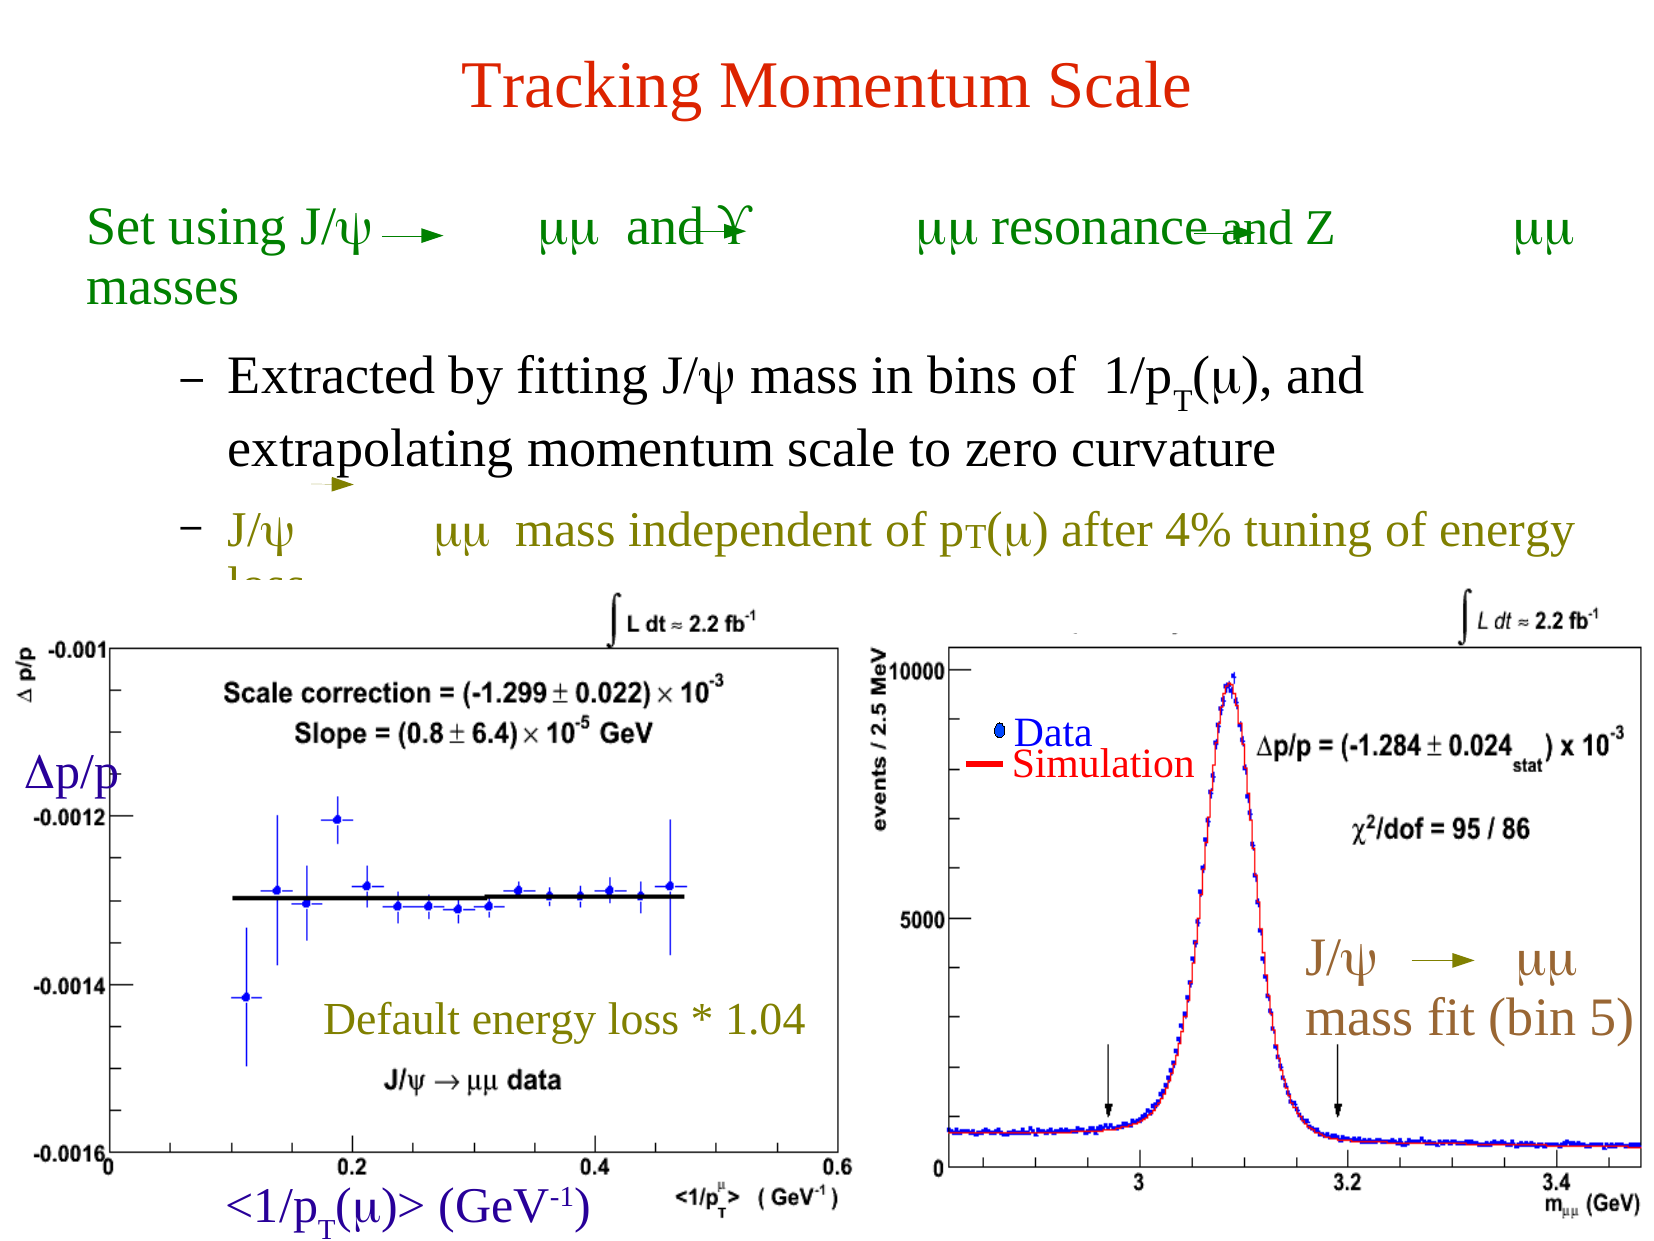

# Tracking Momentum Scale
Set using J/ψ μμ and ϒ μμ resonance and Z μμ masses
Extracted by fitting J/ψ mass in bins of 1/pT(μ), and extrapolating momentum scale to zero curvature
J/ψ μμ mass independent of pT(μ) after 4% tuning of energy loss
Data
Simulation
 Δp/p
J/ψ μμ
mass fit (bin 5)
Default energy loss * 1.04
<1/pT(μ)> (GeV-1)